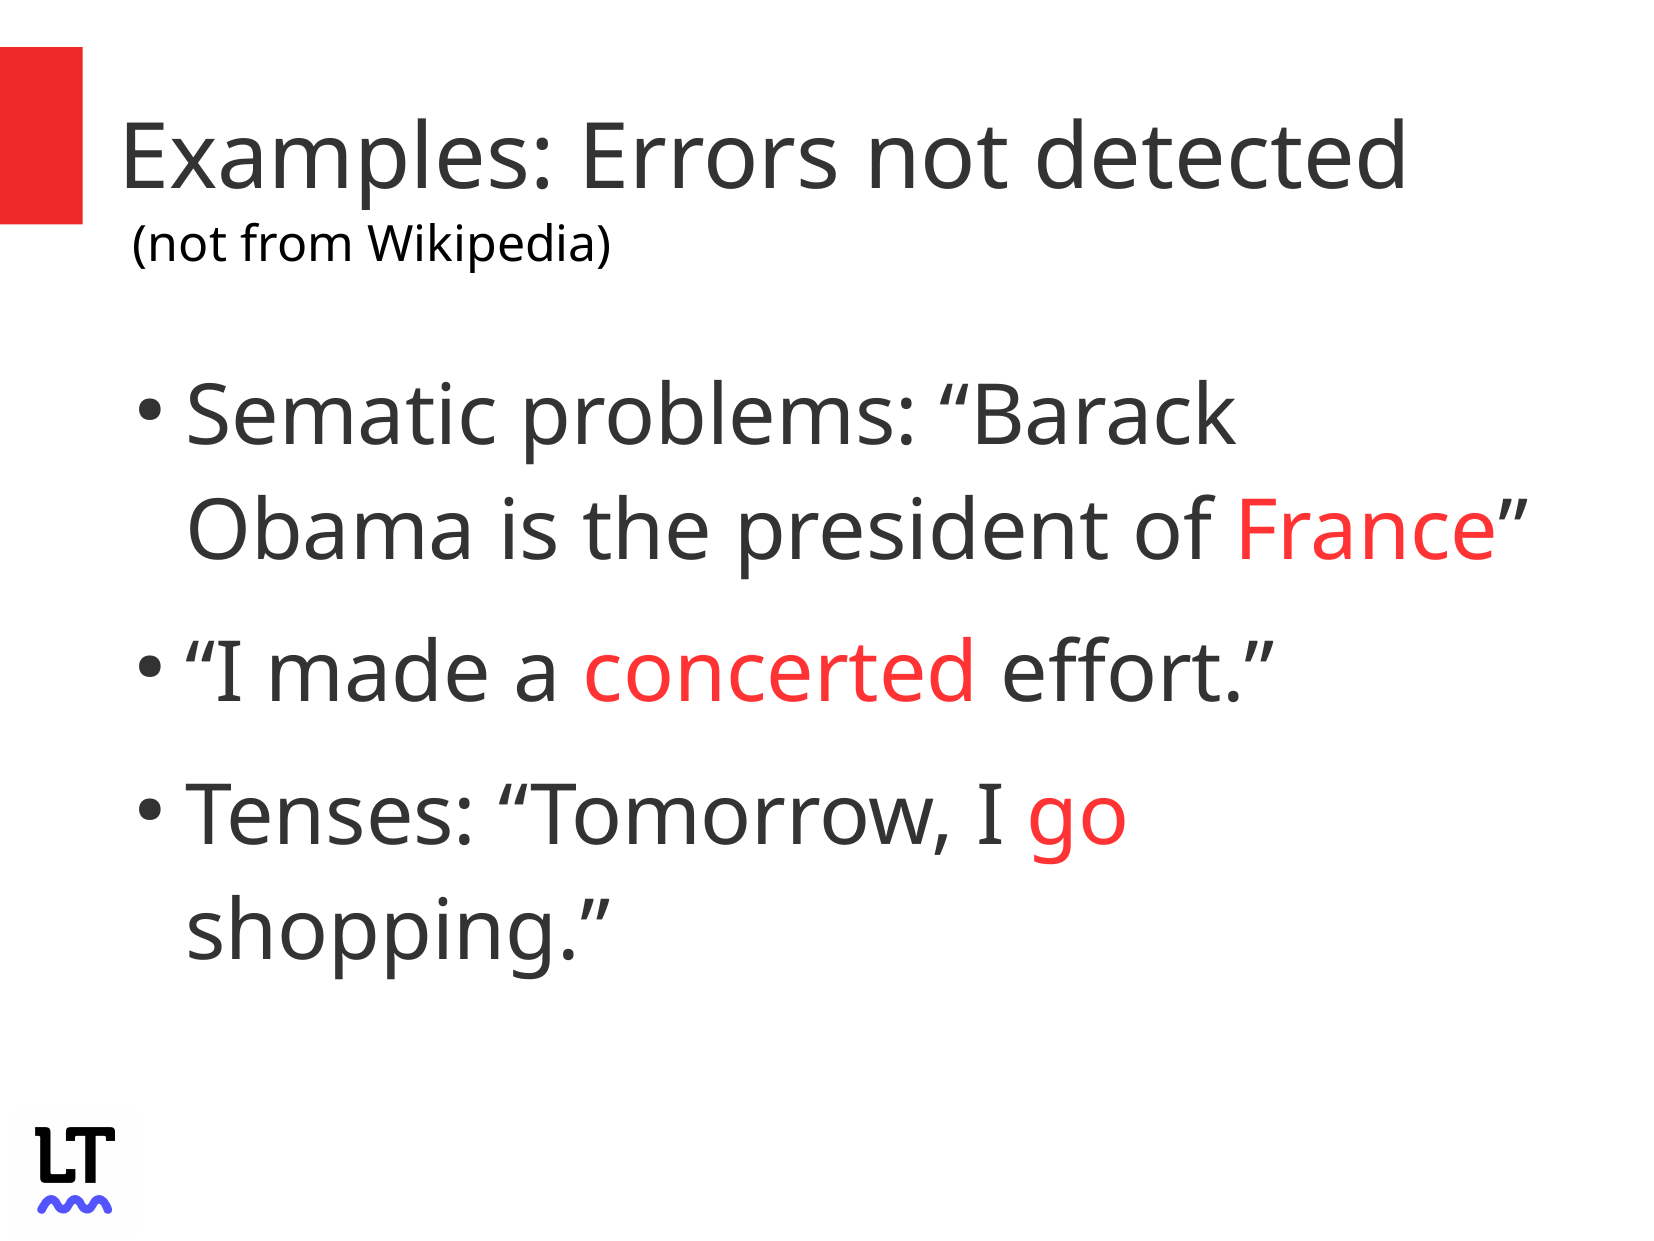

# Examples: Errors not detected
(not from Wikipedia)
Sematic problems: “Barack Obama is the president of France”
“I made a concerted effort.”
Tenses: “Tomorrow, I go shopping.”